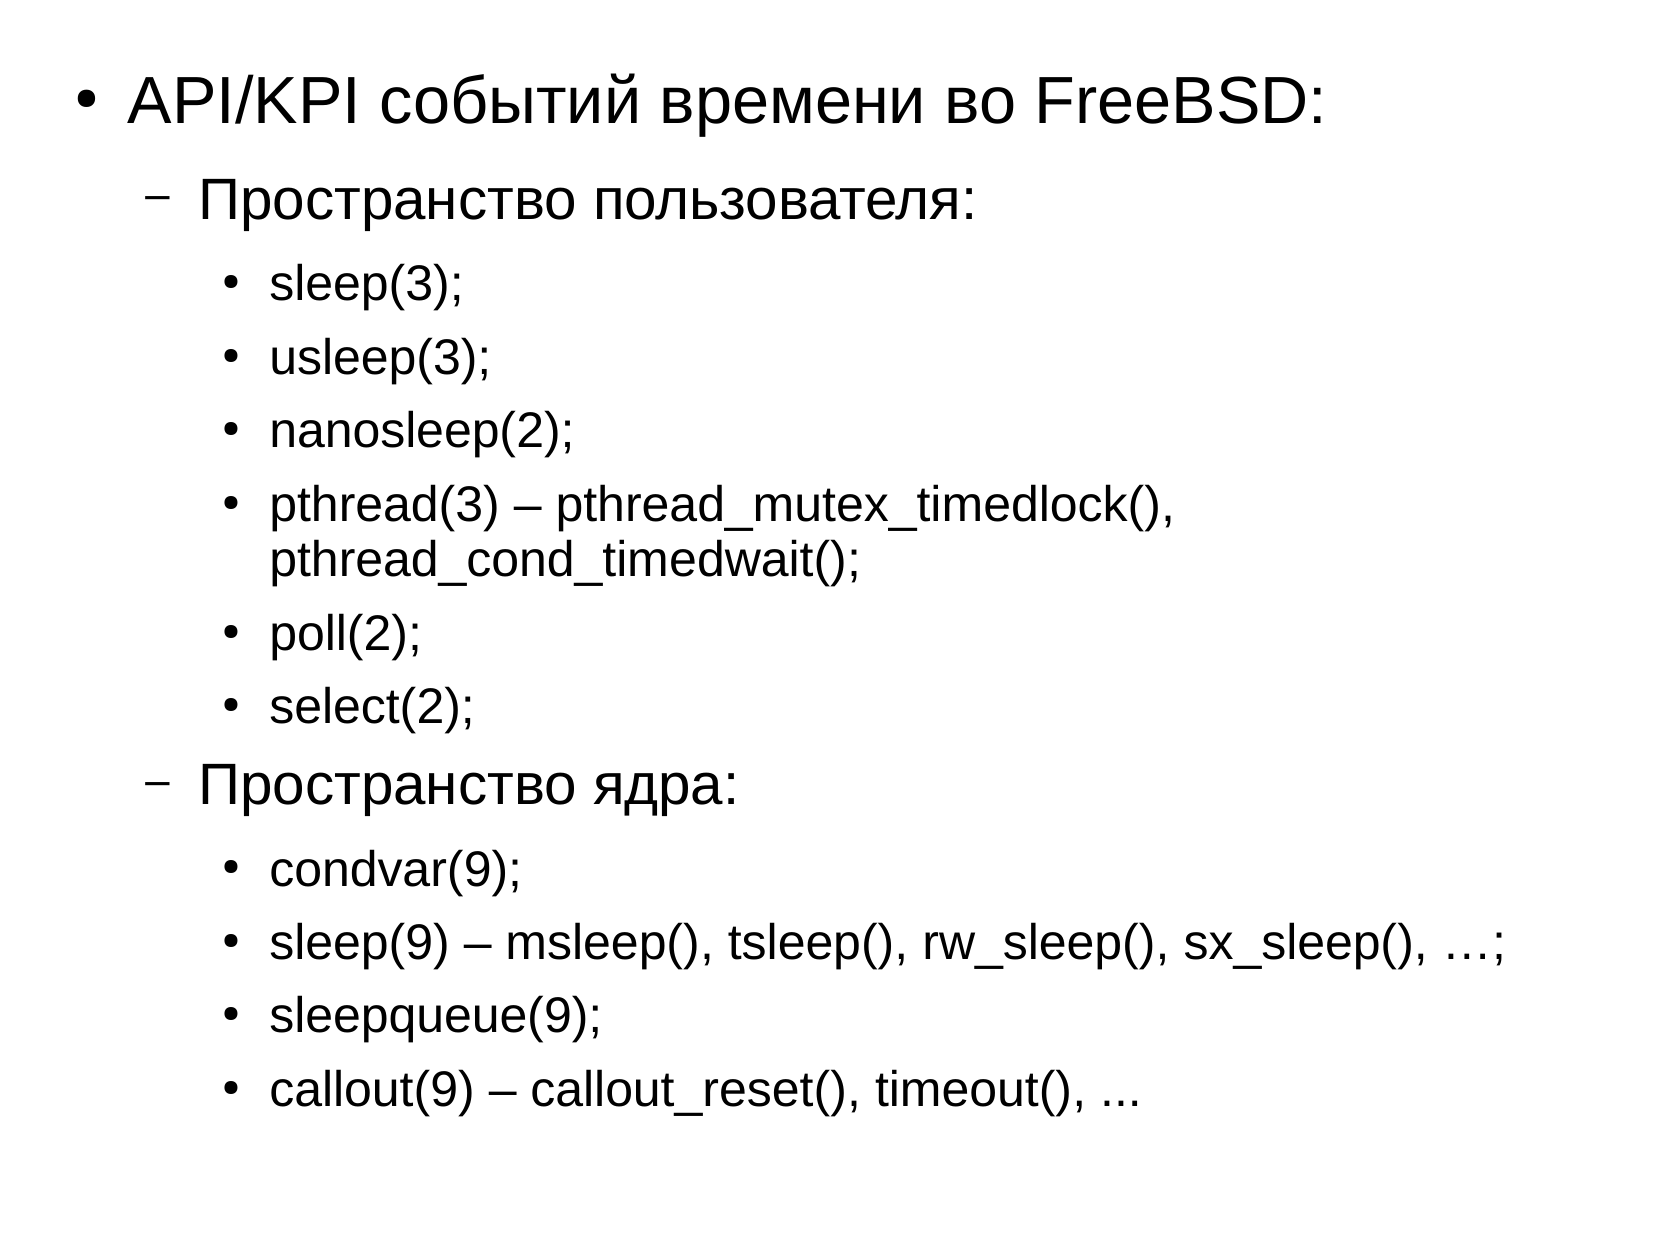

# API/KPI событий времени во FreeBSD:
Пространство пользователя:
sleep(3);
usleep(3);
nanosleep(2);
pthread(3) – pthread_mutex_timedlock(), pthread_cond_timedwait();
poll(2);
select(2);
Пространство ядра:
condvar(9);
sleep(9) – msleep(), tsleep(), rw_sleep(), sx_sleep(), …;
sleepqueue(9);
callout(9) – callout_reset(), timeout(), ...